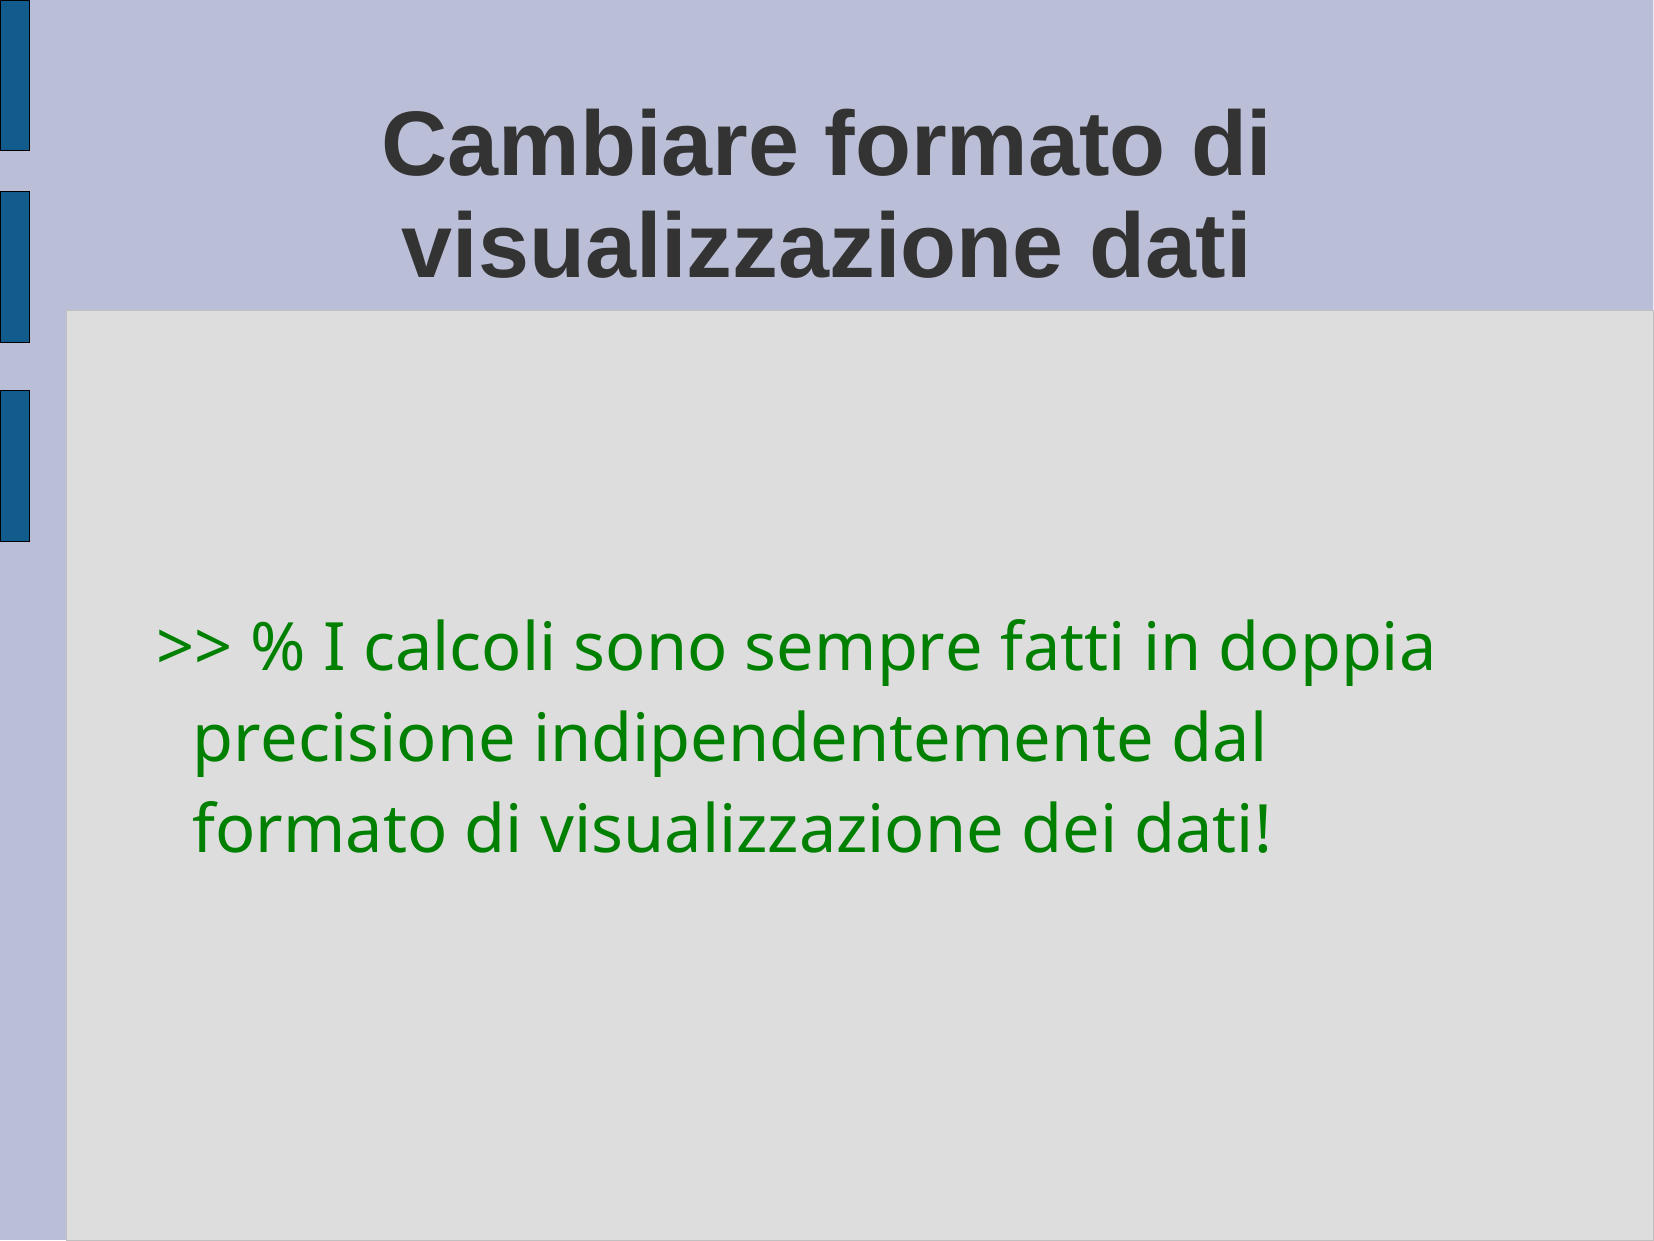

# Cambiare formato di visualizzazione dati
>> % I calcoli sono sempre fatti in doppia precisione indipendentemente dal formato di visualizzazione dei dati!